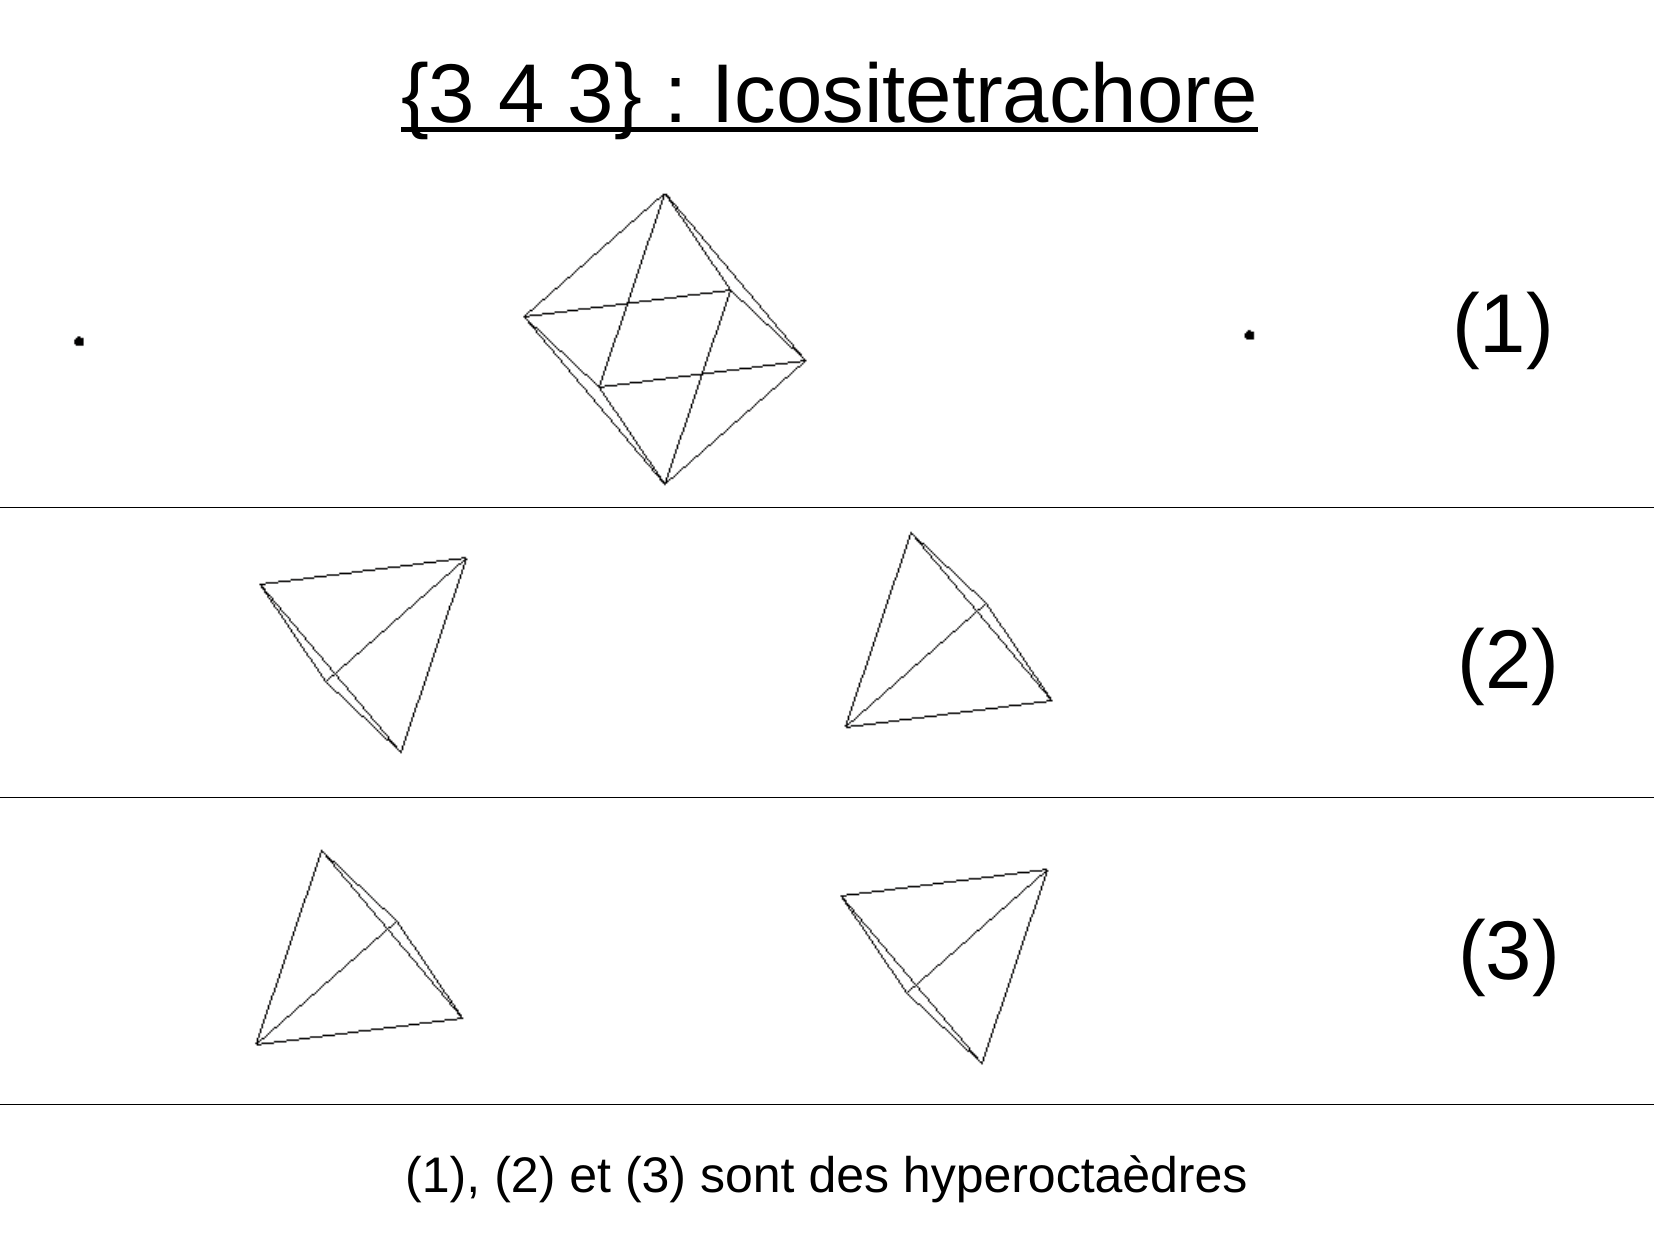

# {3 4 3} : Icositetrachore
(1)
(2)
(3)
(1), (2) et (3) sont des hyperoctaèdres